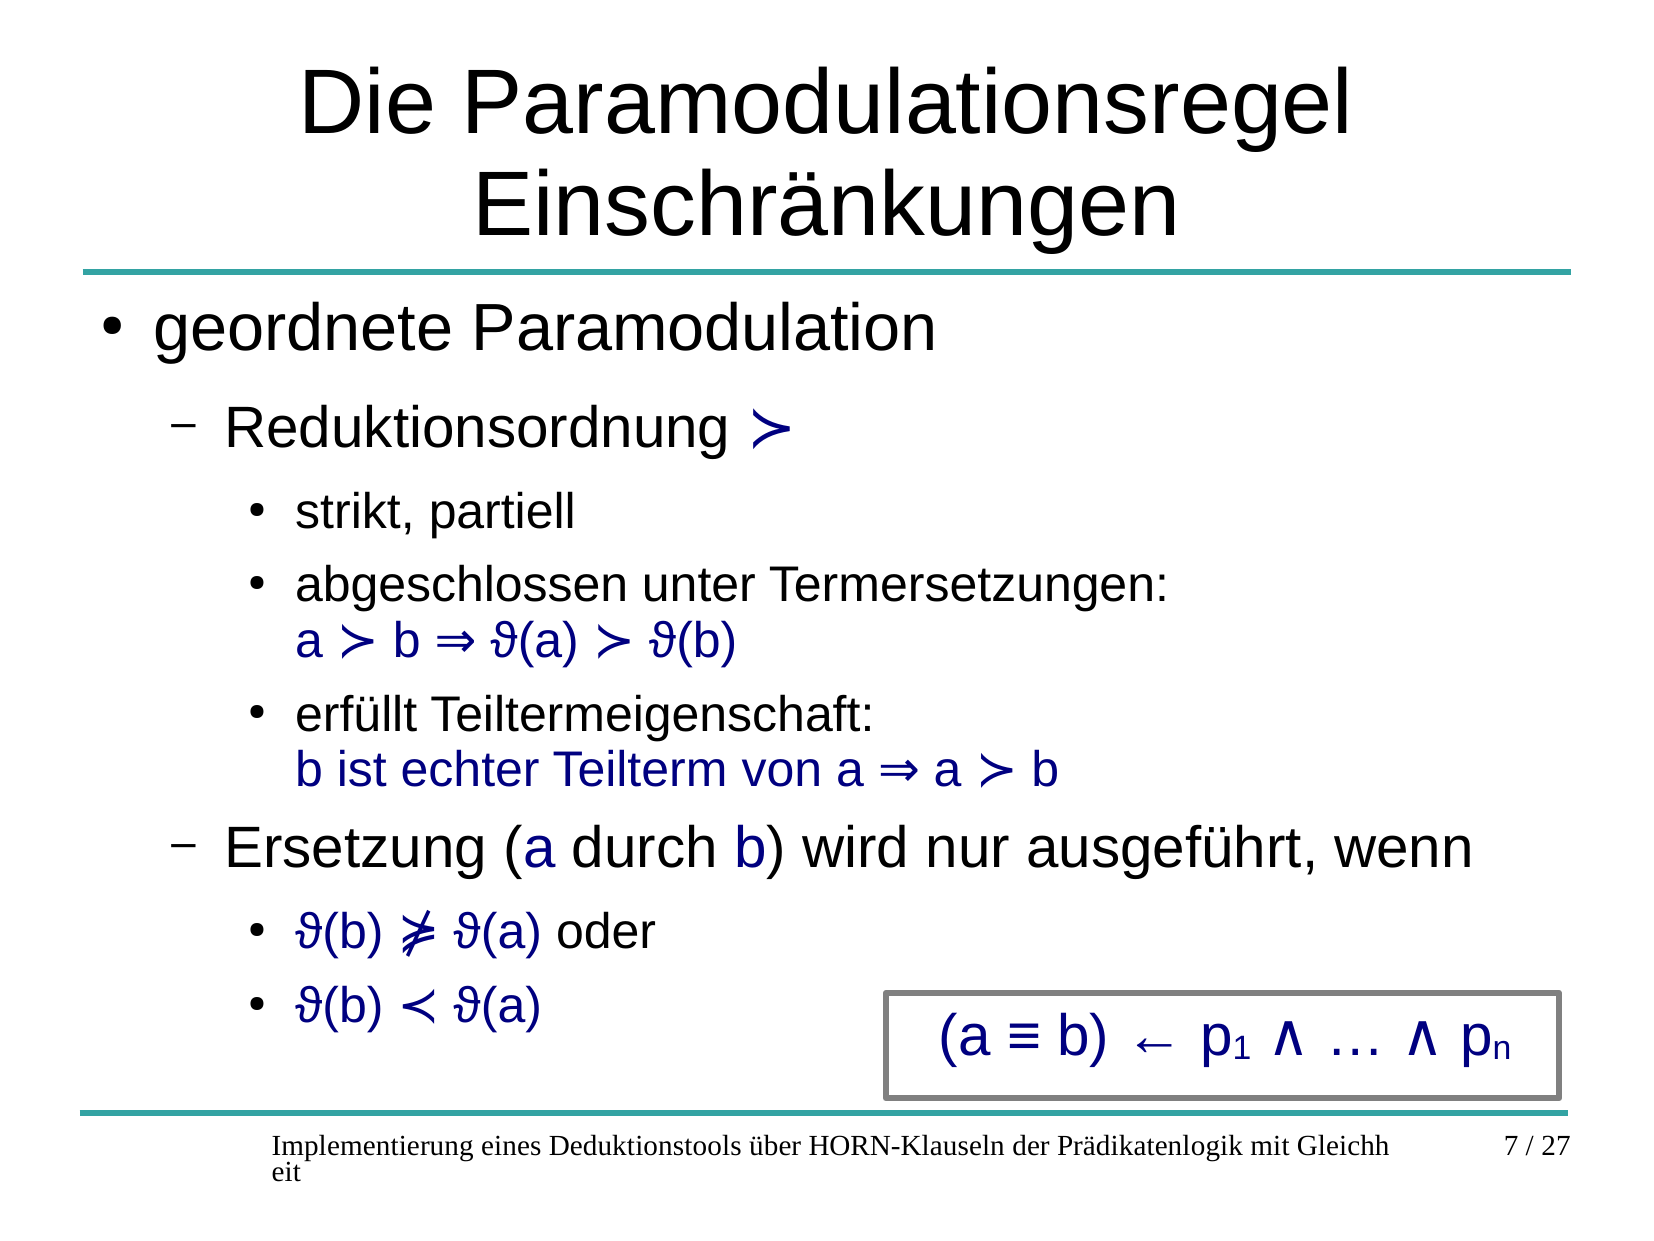

# Die Paramodulationsregel Einschränkungen
geordnete Paramodulation
Reduktionsordnung ≻
strikt, partiell
abgeschlossen unter Termersetzungen:
a ≻ b ⇒ ϑ(a) ≻ ϑ(b)
erfüllt Teiltermeigenschaft:
b ist echter Teilterm von a ⇒ a ≻ b
Ersetzung (a durch b) wird nur ausgeführt, wenn
ϑ(b) ⋡ ϑ(a) oder
ϑ(b) ≺ ϑ(a)
(a ≡ b) ← p1 ∧ … ∧ pn
Implementierung eines Deduktionstools über HORN-Klauseln der Prädikatenlogik mit Gleichheit
7